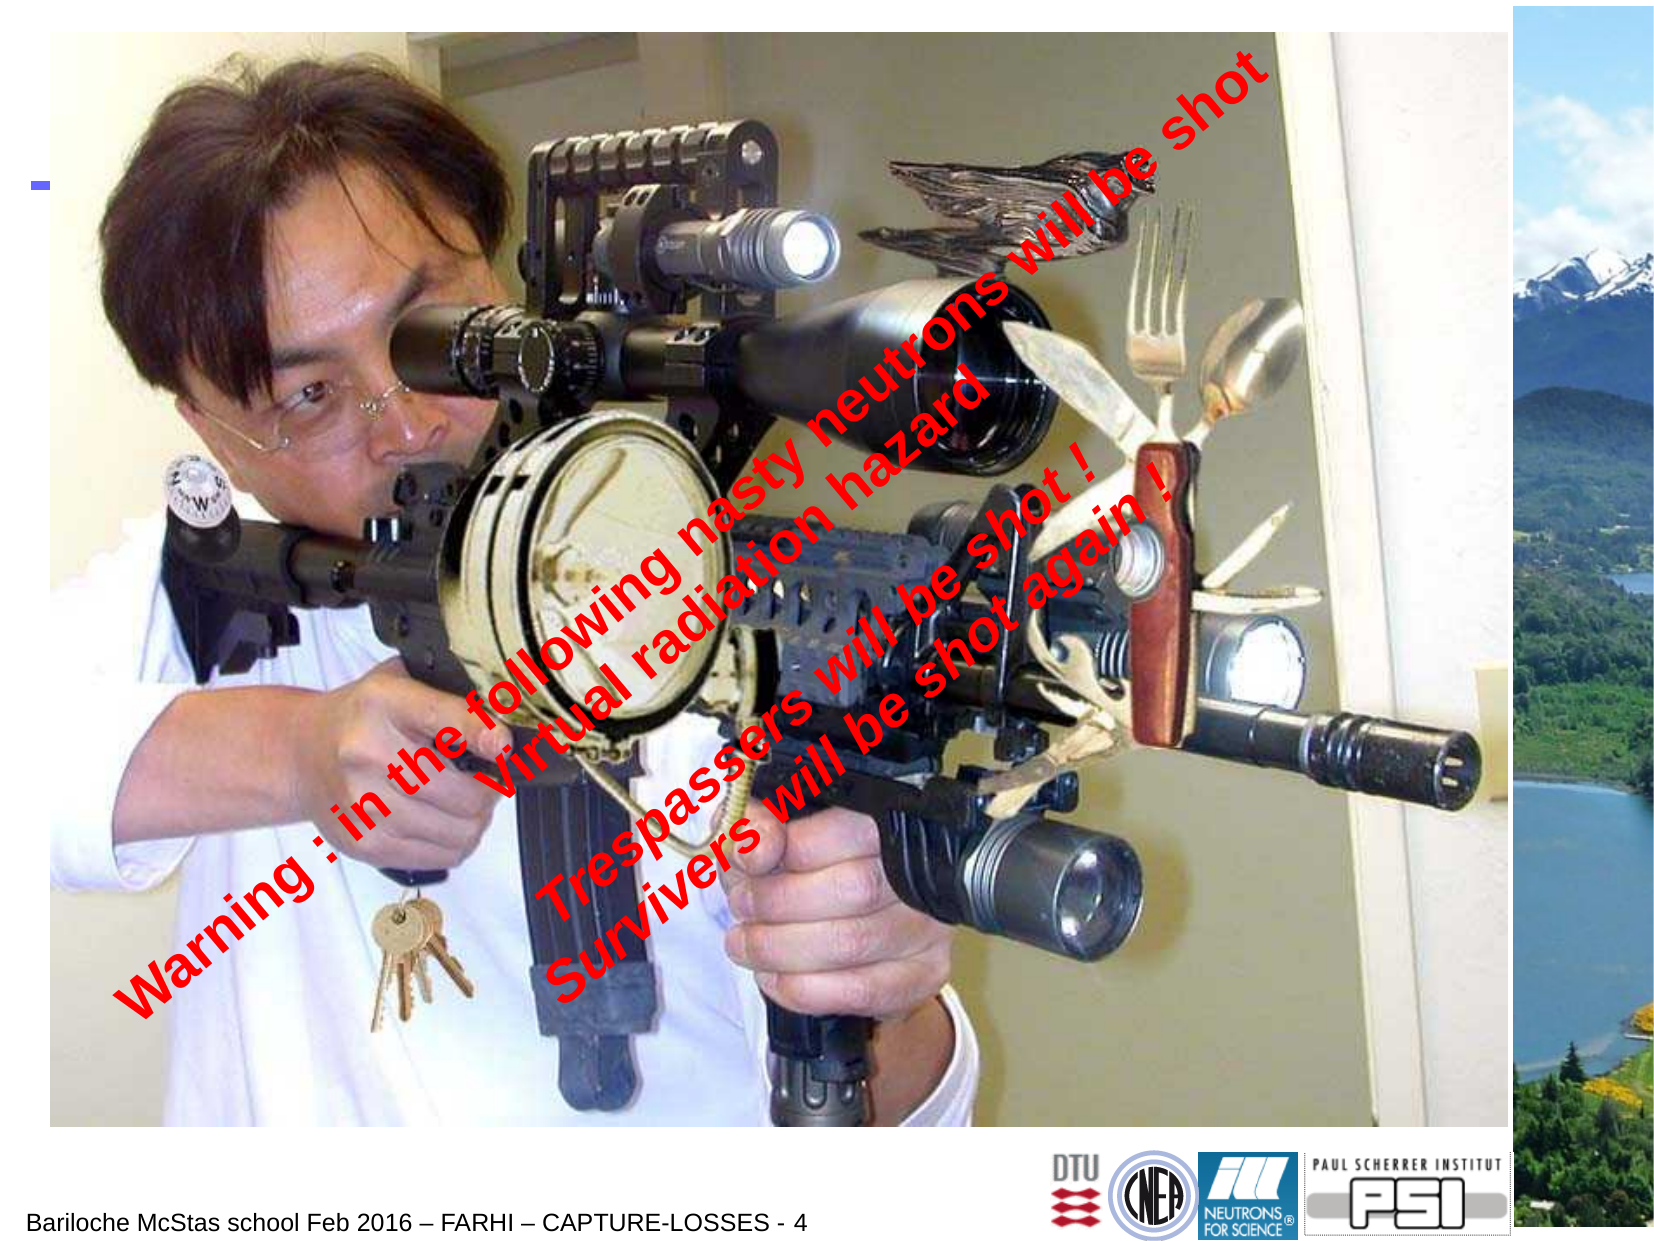

Warning : in the following nasty neutrons will be shot
Virtual radiation hazard
Trespassers will be shot !
Survivers will be shot again !